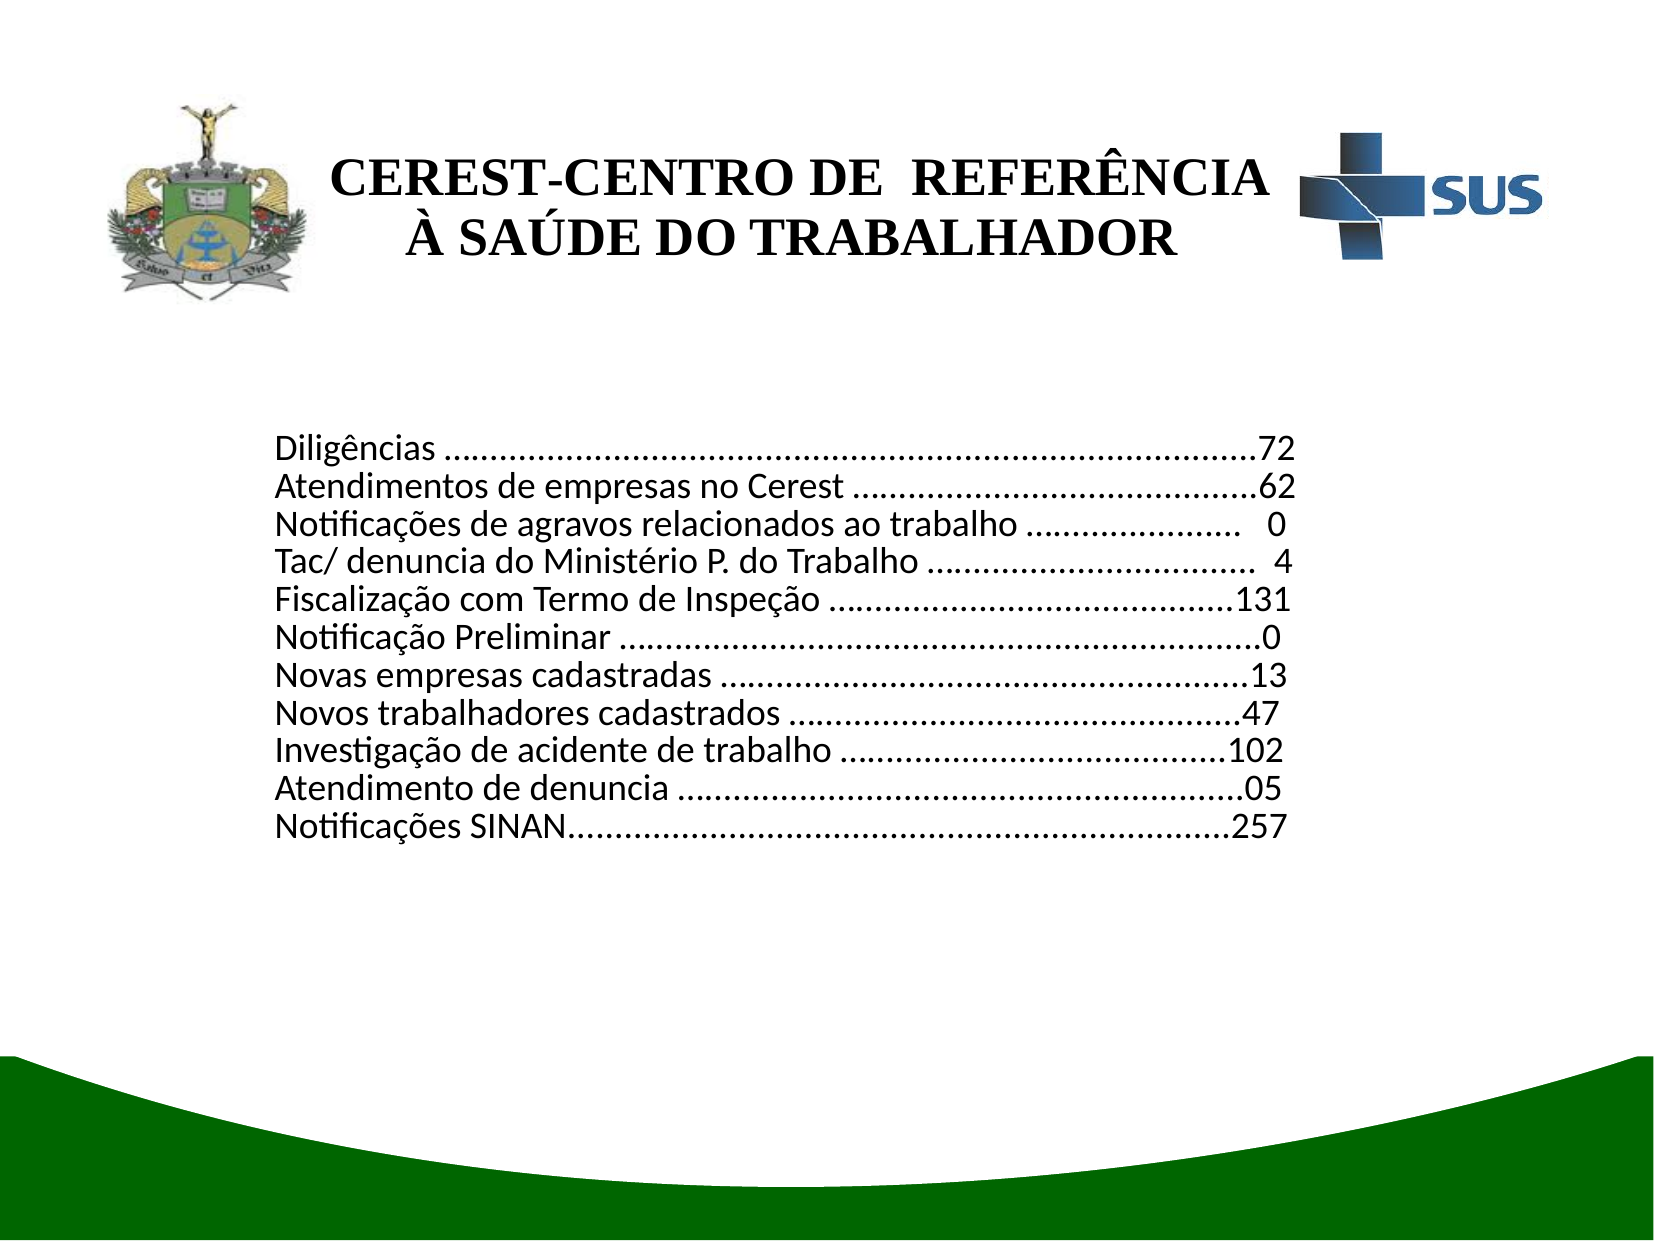

CEREST-CENTRO DE REFERÊNCIA À SAÚDE DO TRABALHADOR
Diligências …...................................................................................72
Atendimentos de empresas no Cerest …........................................62
Notificações de agravos relacionados ao trabalho ….................... 0
Tac/ denuncia do Ministério P. do Trabalho …................................ 4
Fiscalização com Termo de Inspeção …........................................131
Notificação Preliminar ….................................................................0
Novas empresas cadastradas ….....................................................13
Novos trabalhadores cadastrados ….............................................47
Investigação de acidente de trabalho …......................................102
Atendimento de denuncia ….........................................................05
Notificações SINAN......................................................................257